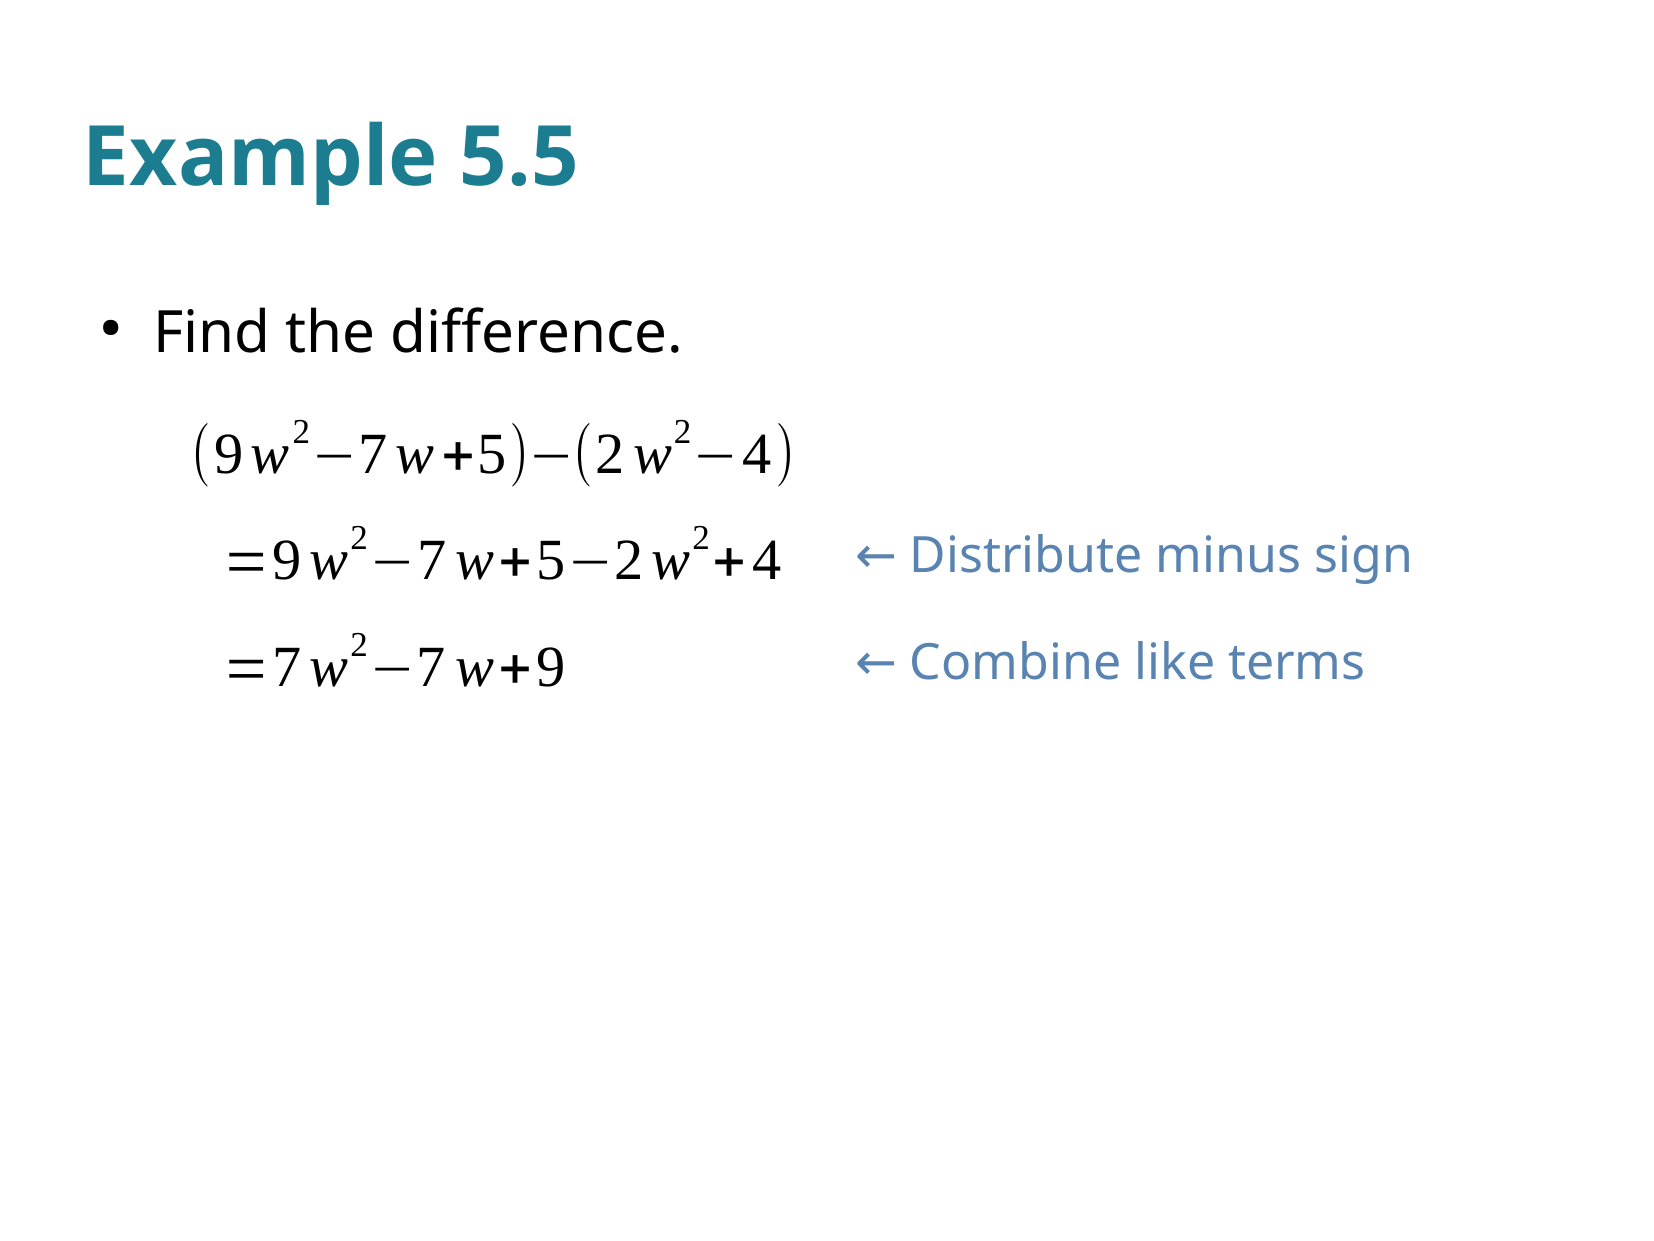

# Example 5.5
Find the difference.
← Distribute minus sign
← Combine like terms